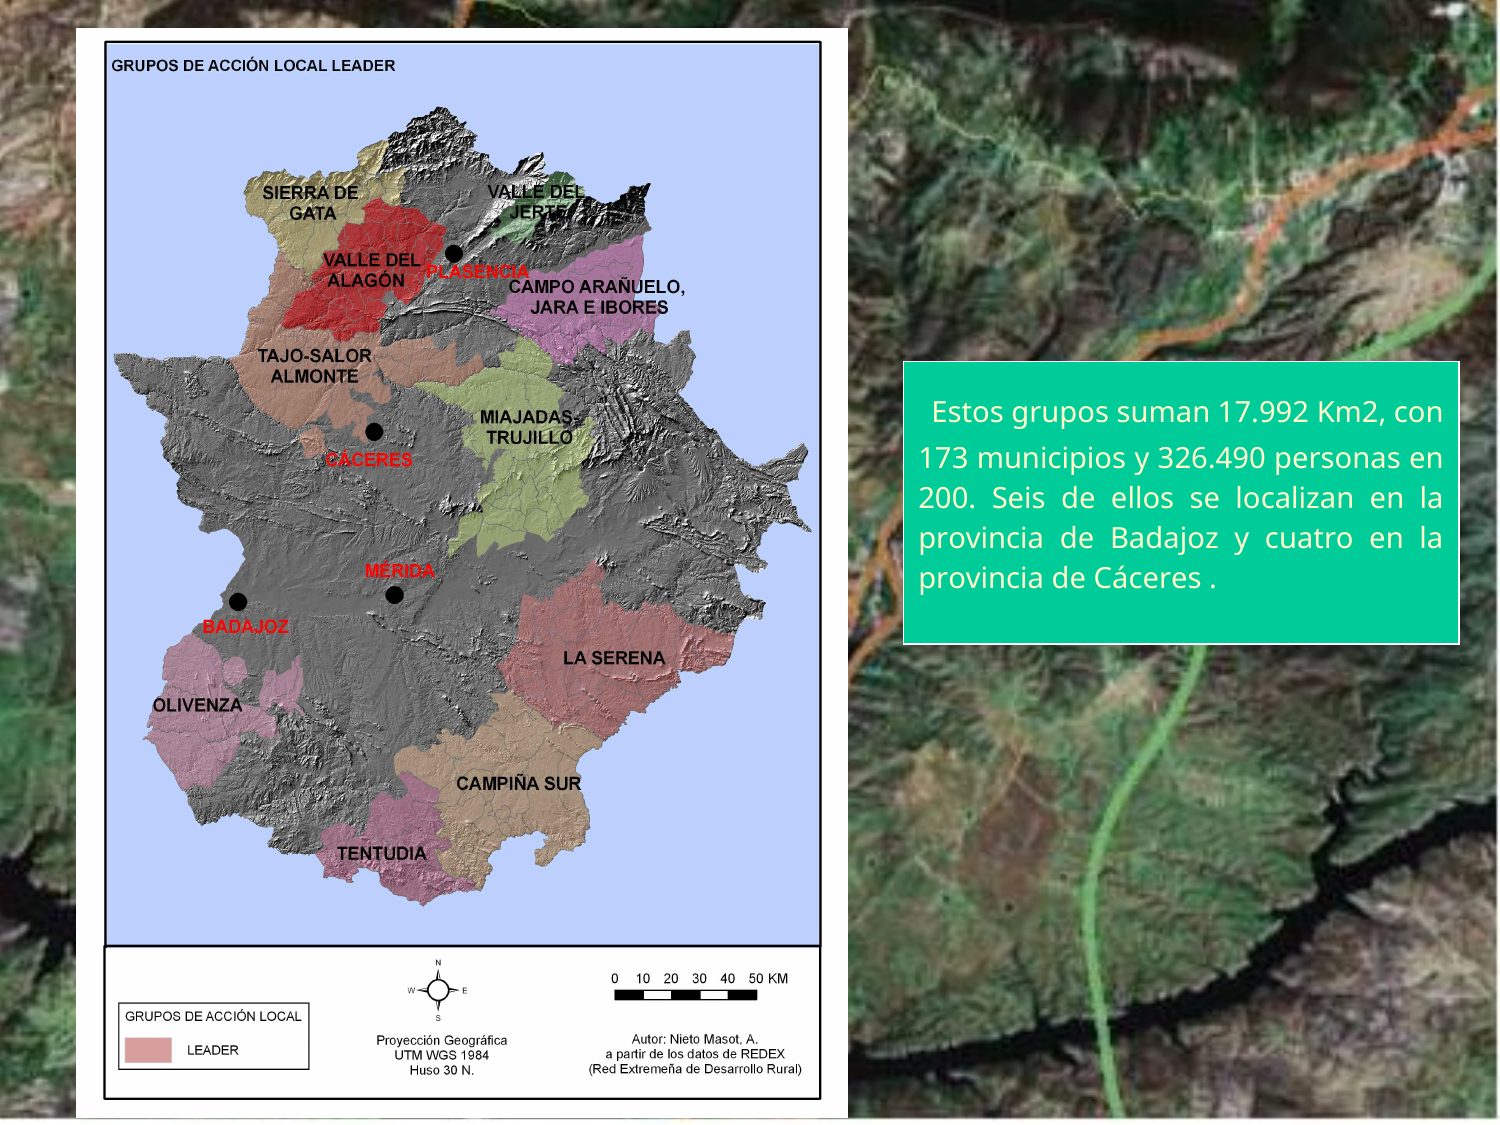

Estos grupos suman 17.992 Km2, con 173 municipios y 326.490 personas en 200. Seis de ellos se localizan en la provincia de Badajoz y cuatro en la provincia de Cáceres .